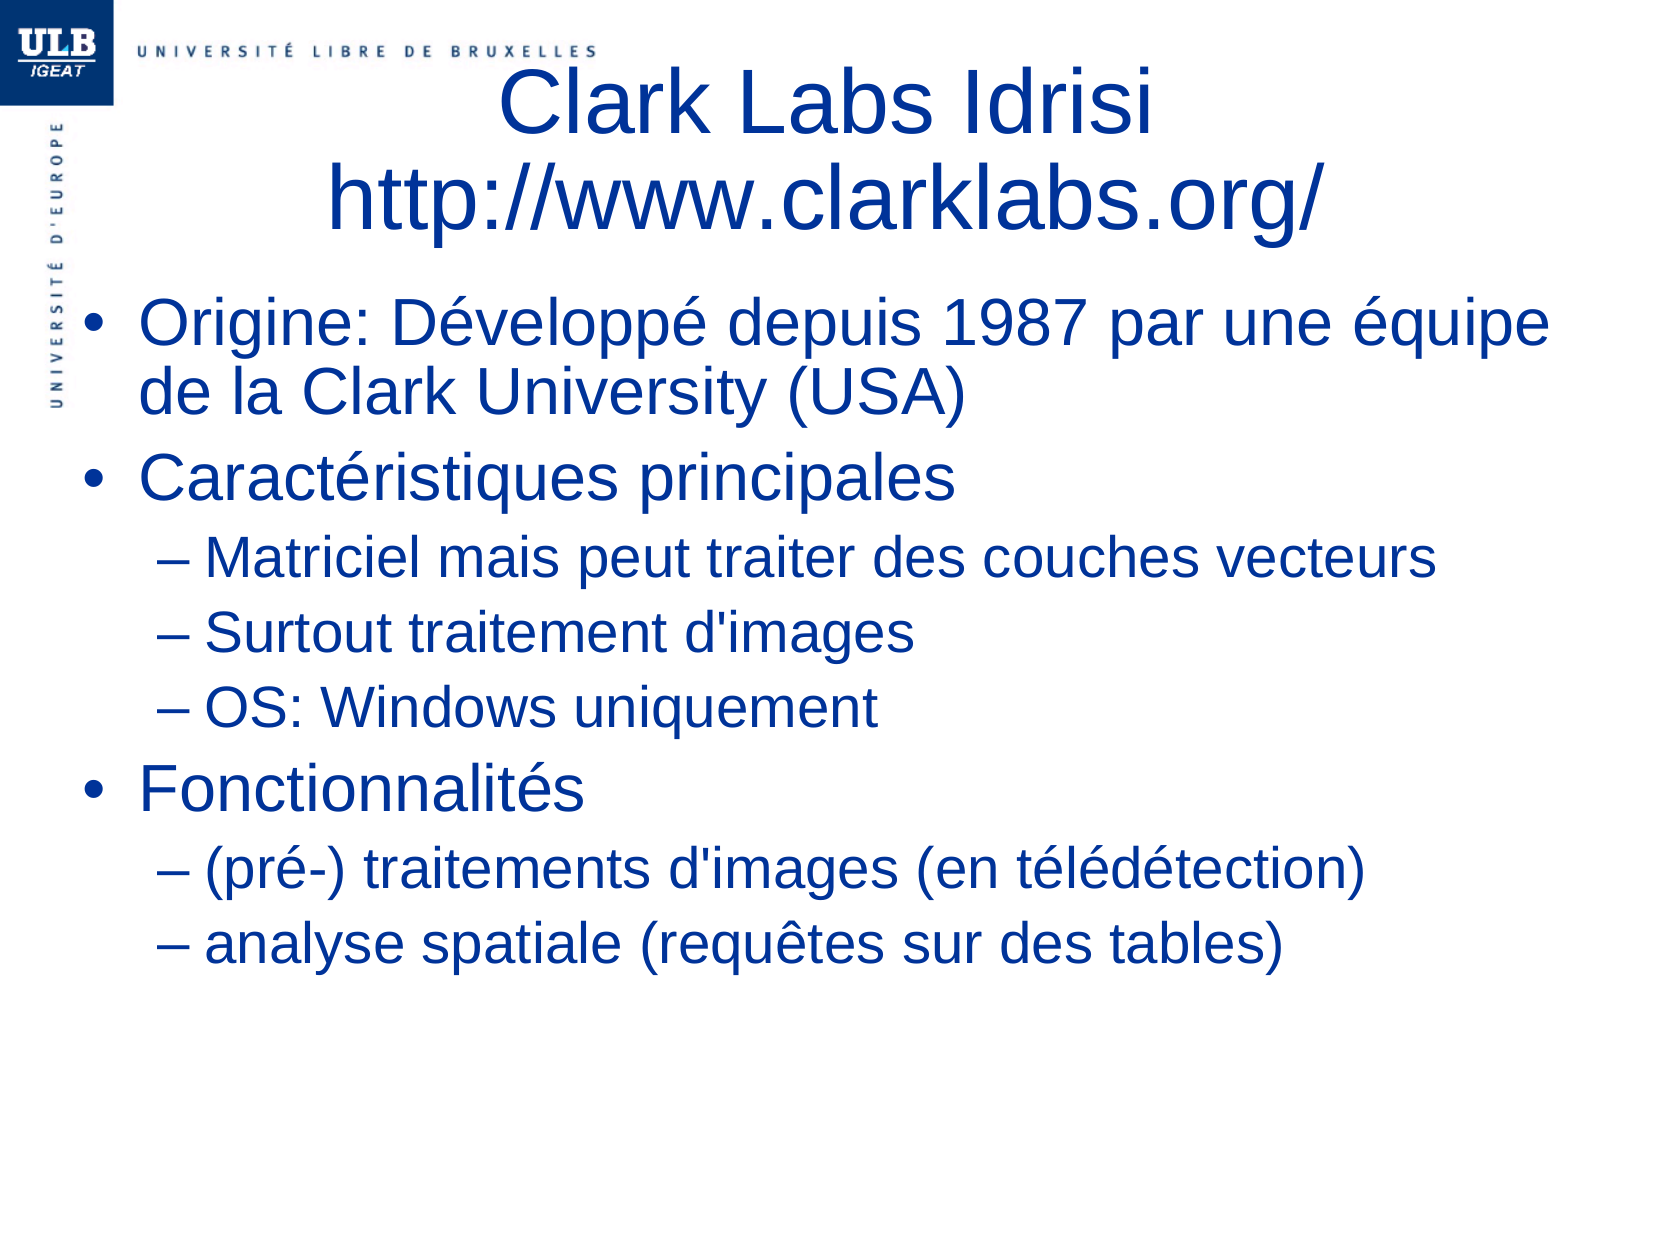

# Clark Labs Idrisi http://www.clarklabs.org/
Origine: Développé depuis 1987 par une équipe de la Clark University (USA)
Caractéristiques principales
Matriciel mais peut traiter des couches vecteurs
Surtout traitement d'images
OS: Windows uniquement
Fonctionnalités
(pré-) traitements d'images (en télédétection)
analyse spatiale (requêtes sur des tables)